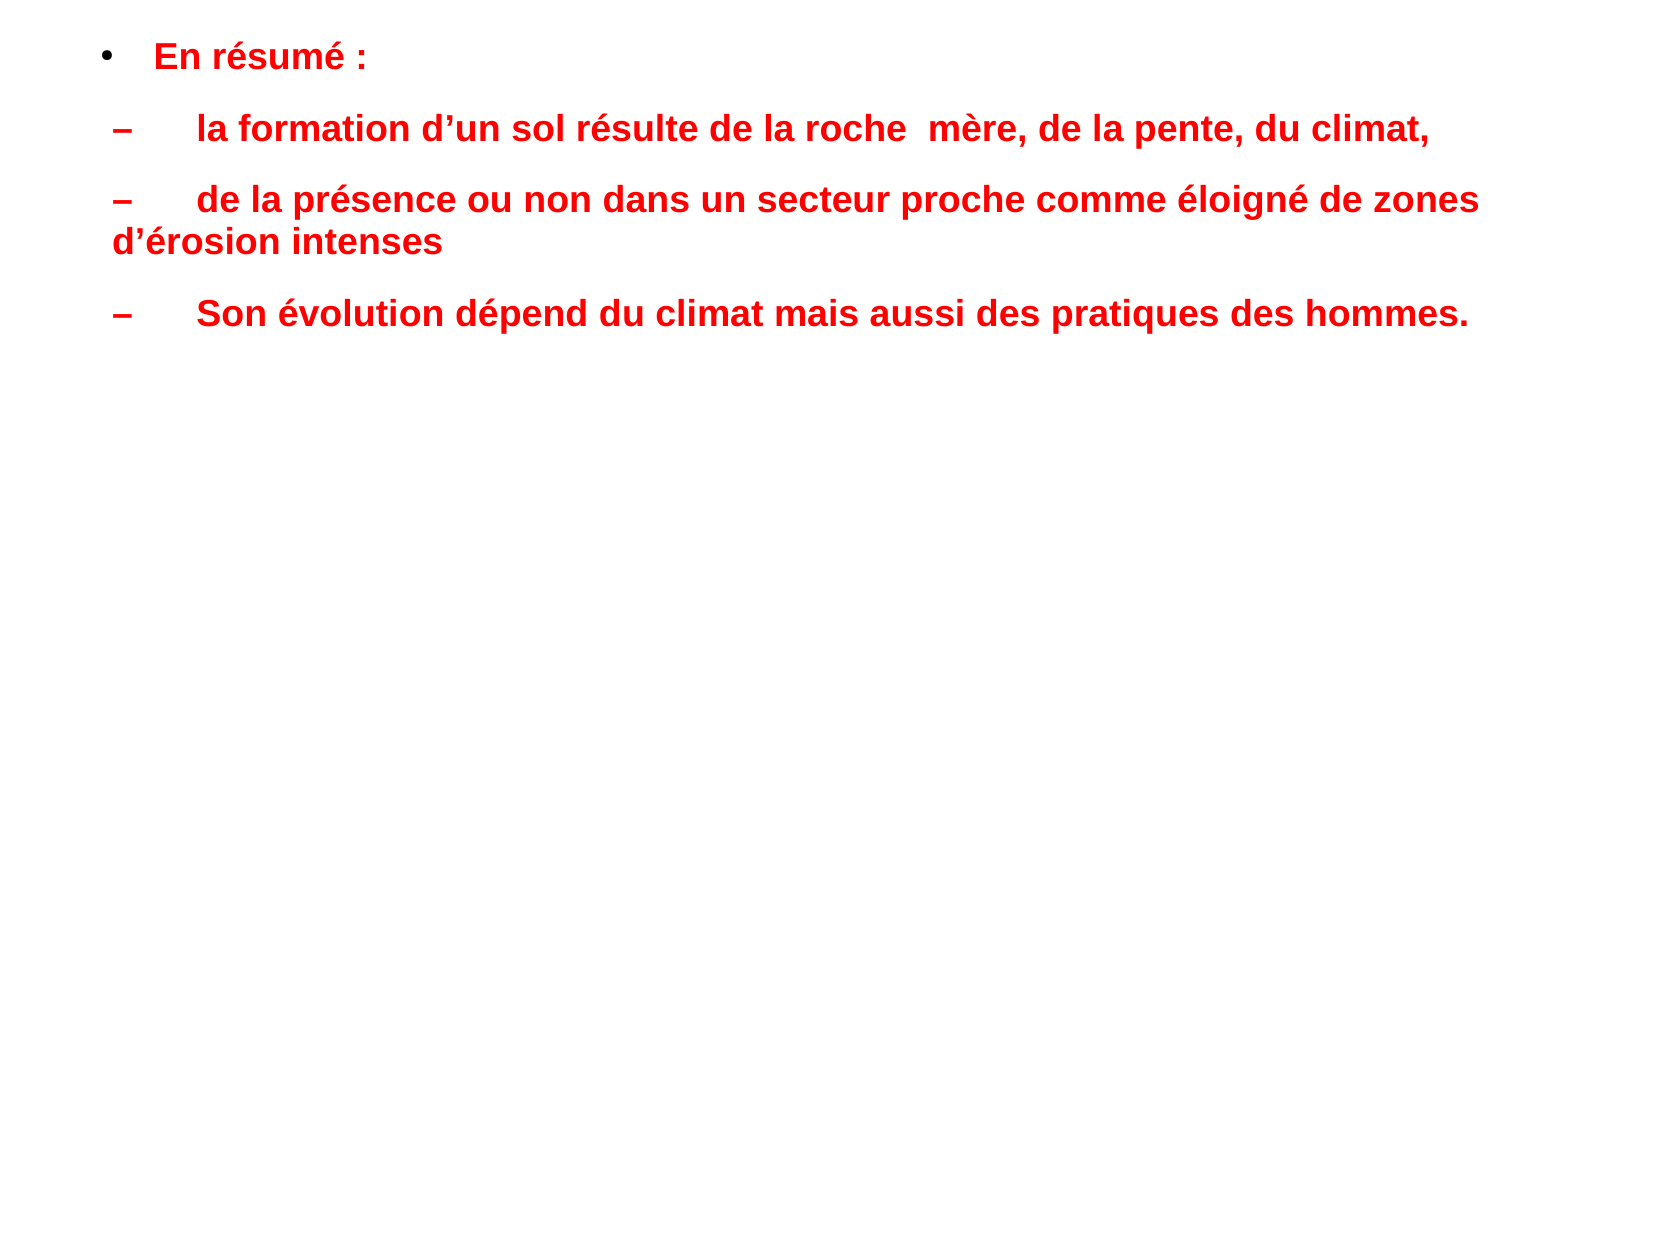

# En résumé :
–	 la formation d’un sol résulte de la roche mère, de la pente, du climat,
–	 de la présence ou non dans un secteur proche comme éloigné de zones d’érosion intenses
–	 Son évolution dépend du climat mais aussi des pratiques des hommes.